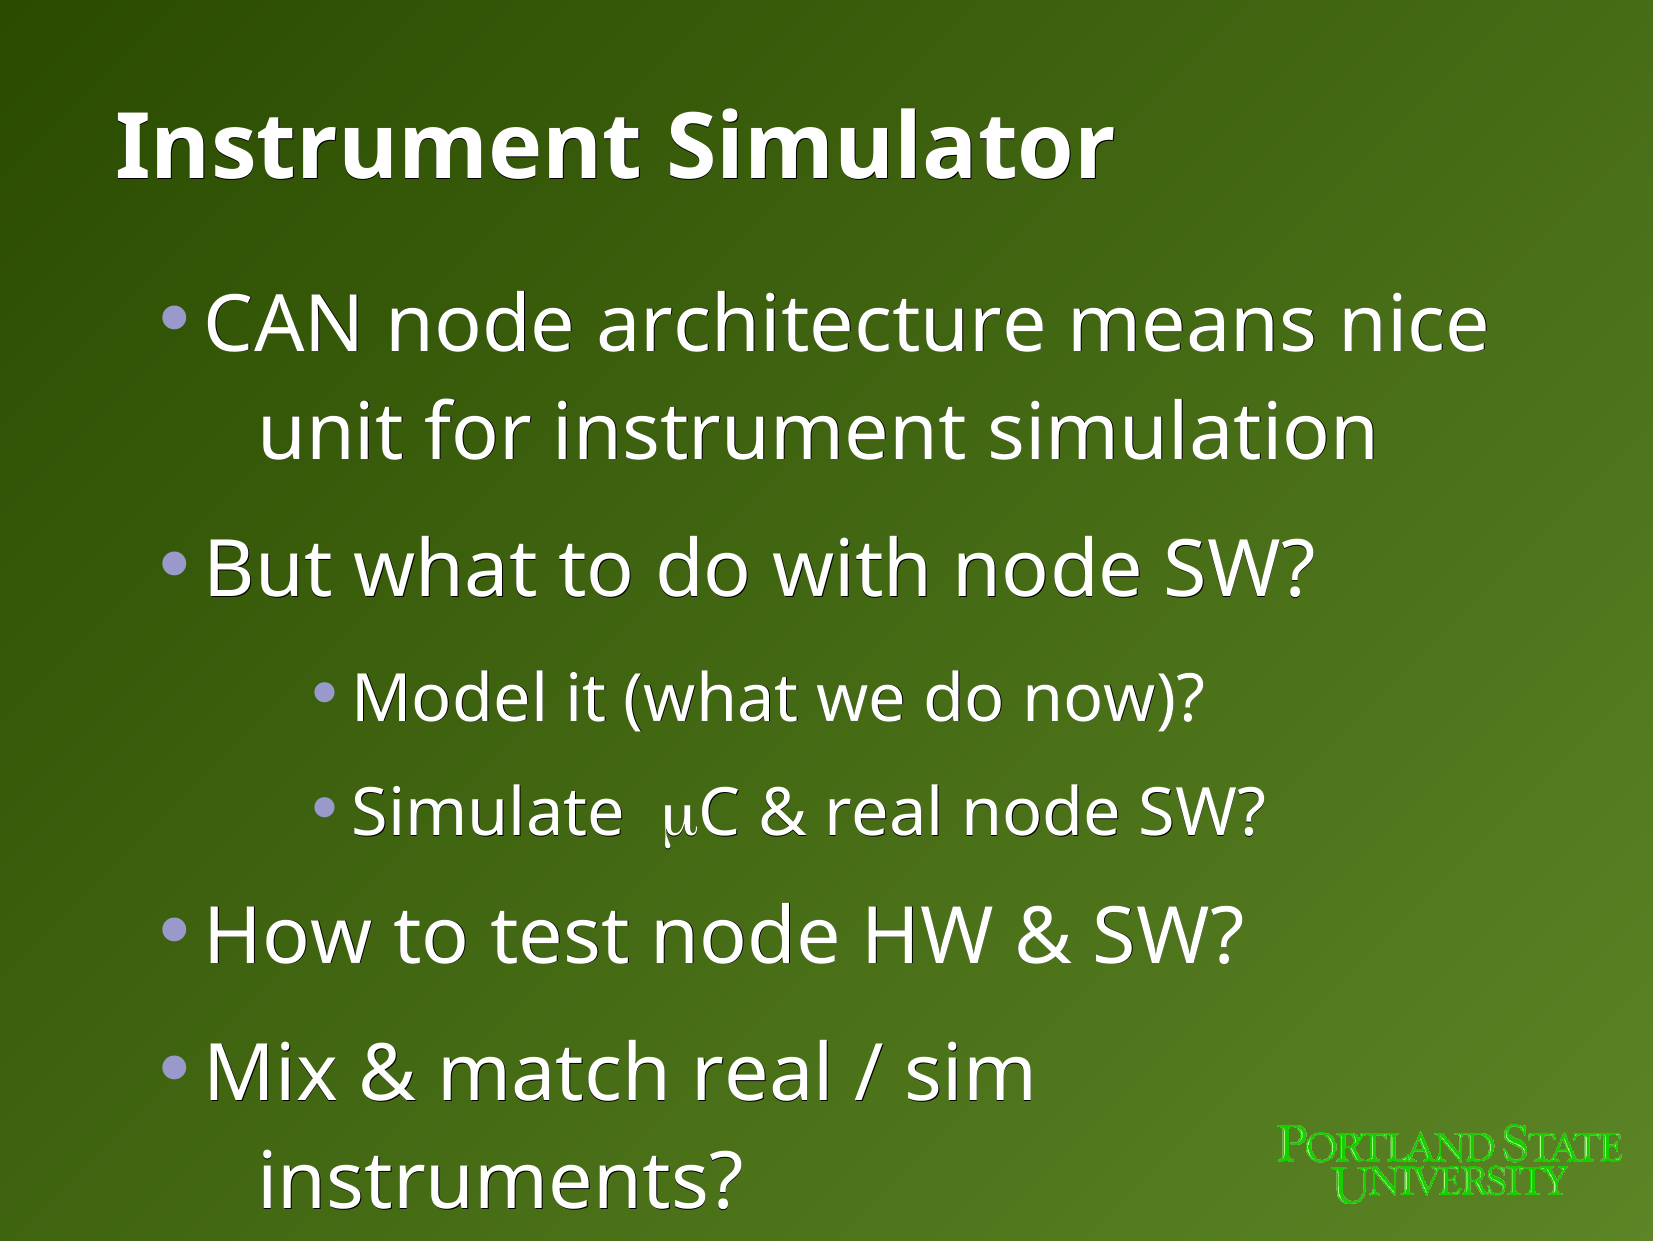

# Instrument Simulator
CAN node architecture means nice unit for instrument simulation
But what to do with node SW?
Model it (what we do now)?
Simulate C & real node SW?
How to test node HW & SW?
Mix & match real / sim instruments?